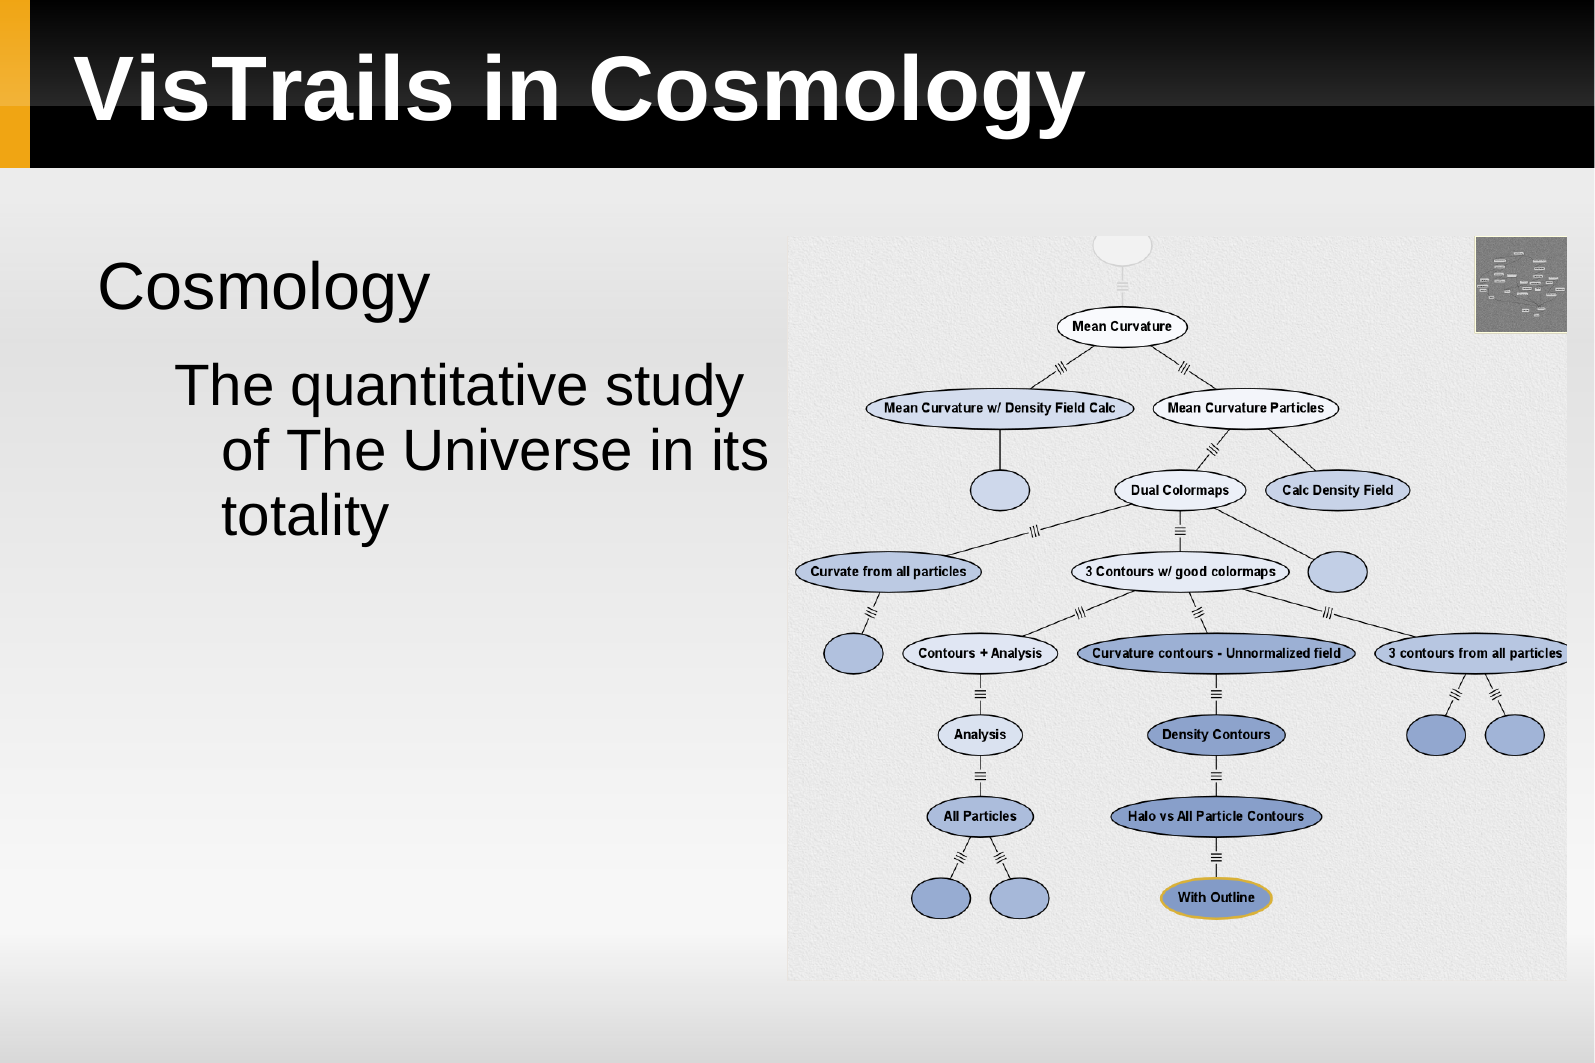

# VisTrails in Cosmology
Cosmology
The quantitative study of The Universe in its totality